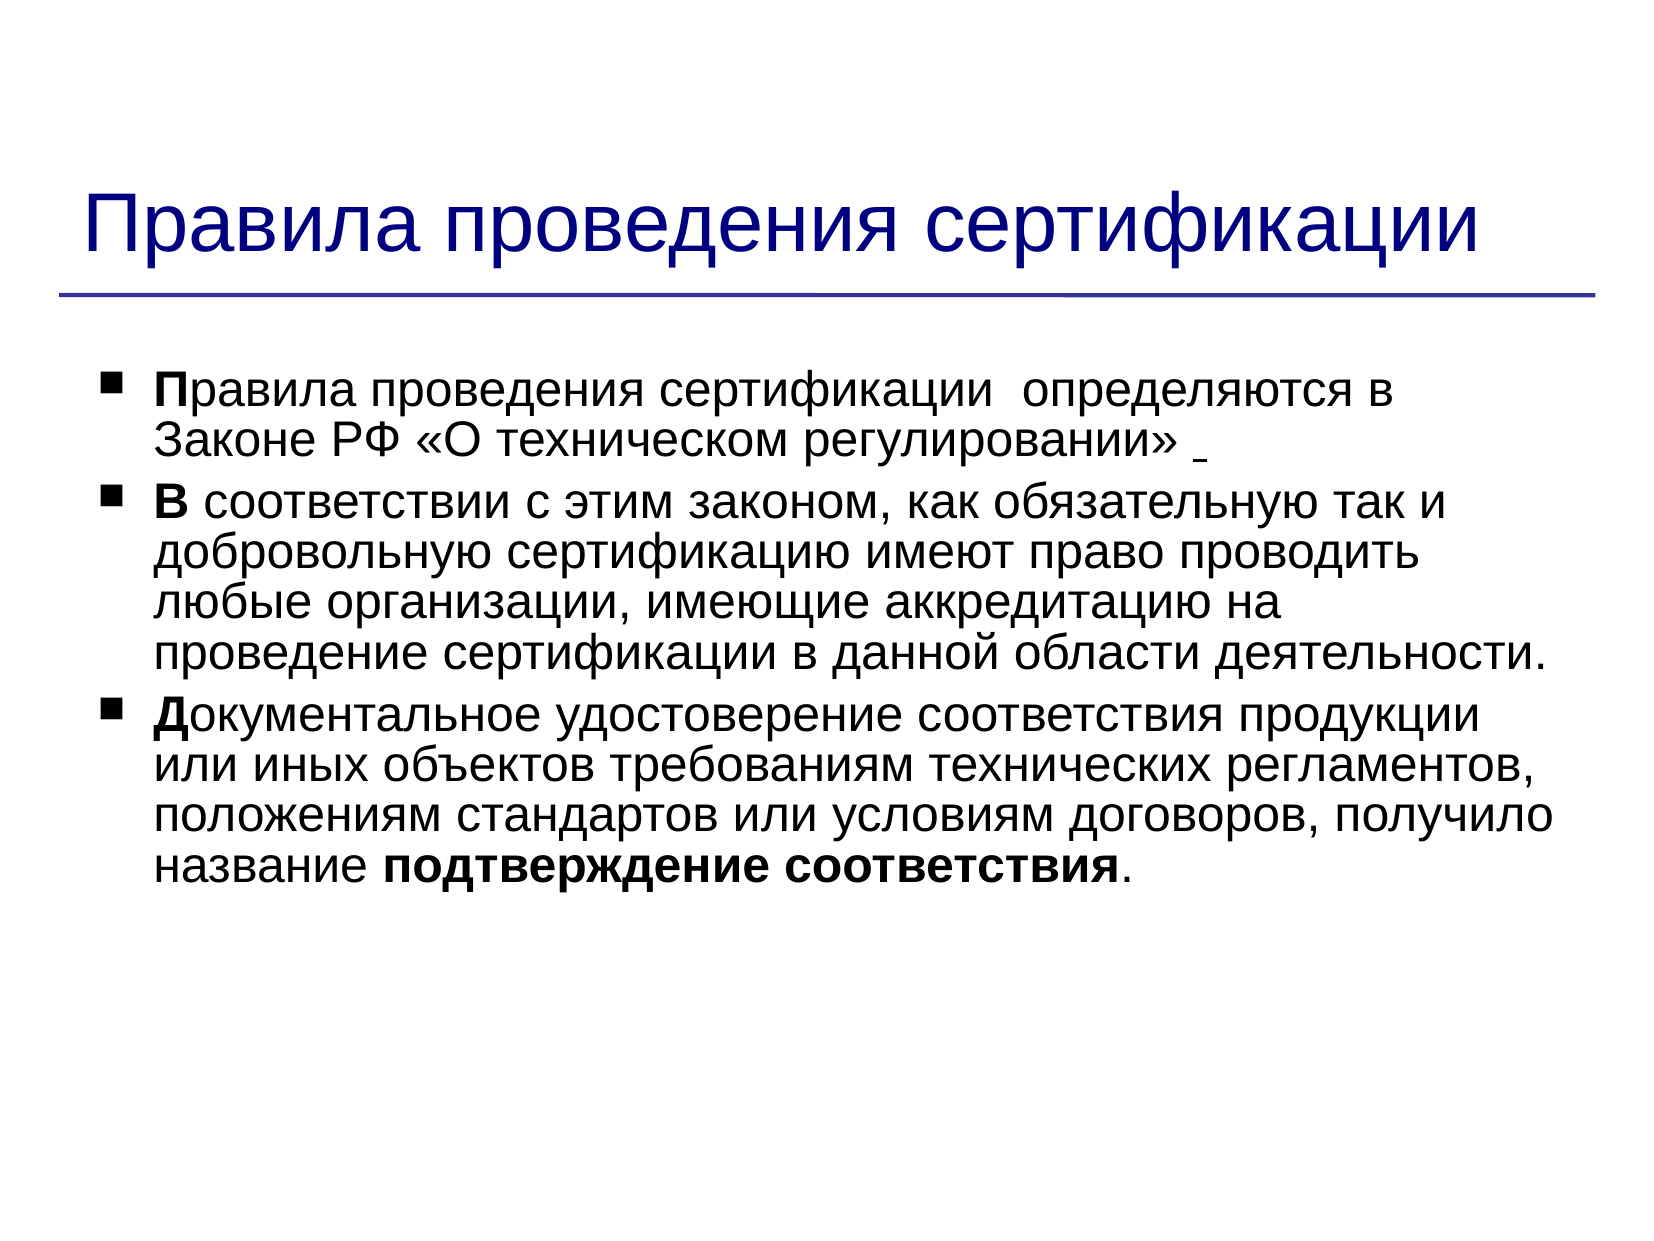

# Правила проведения сертификации
Правила проведения сертификации определяются в Законе РФ «О техническом регулировании»
В соответствии с этим законом, как обязательную так и добровольную сертификацию имеют право проводить любые организации, имеющие аккредитацию на проведение сертификации в данной области деятельности.
Документальное удостоверение соответствия продукции или иных объектов требованиям технических регламентов, положениям стандартов или условиям договоров, получило название подтверждение соответствия.